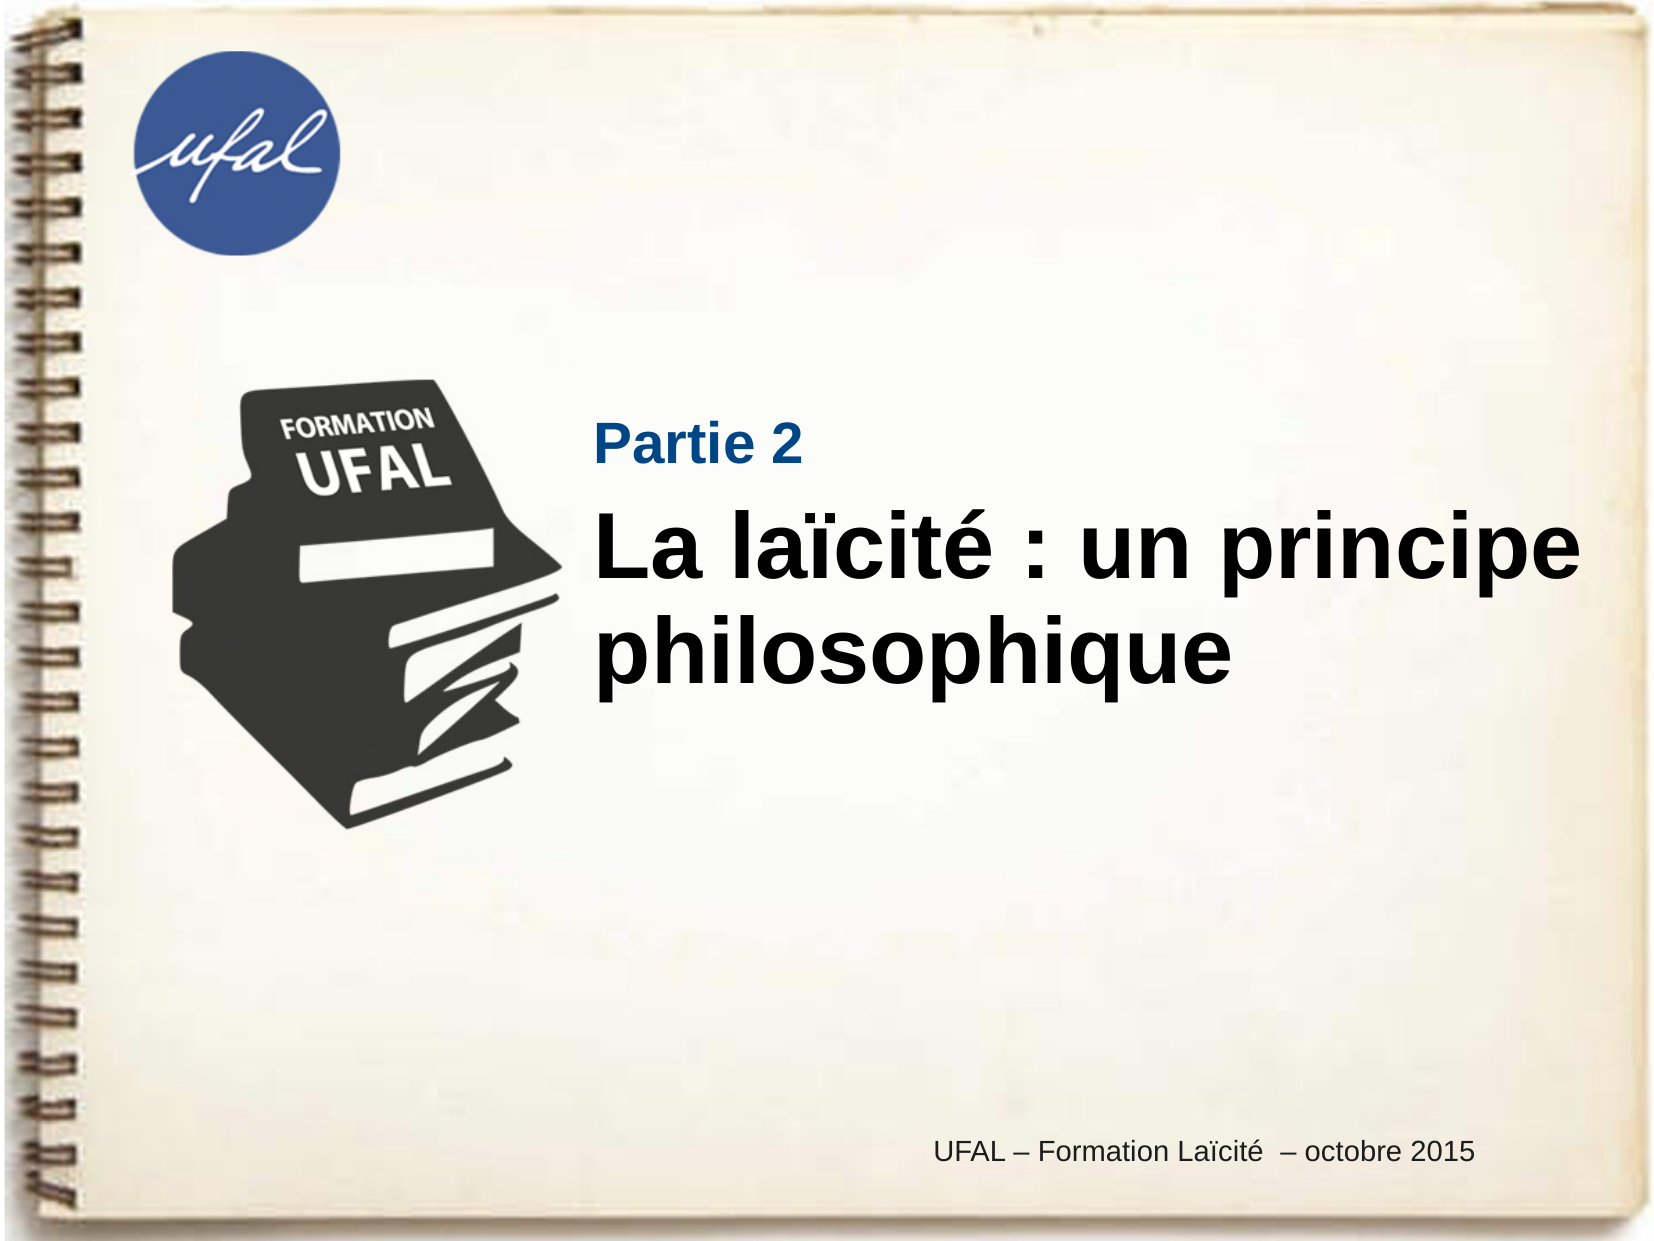

Partie 2
La laïcité : un principe philosophique
UFAL – Formation Laïcité – octobre 2015